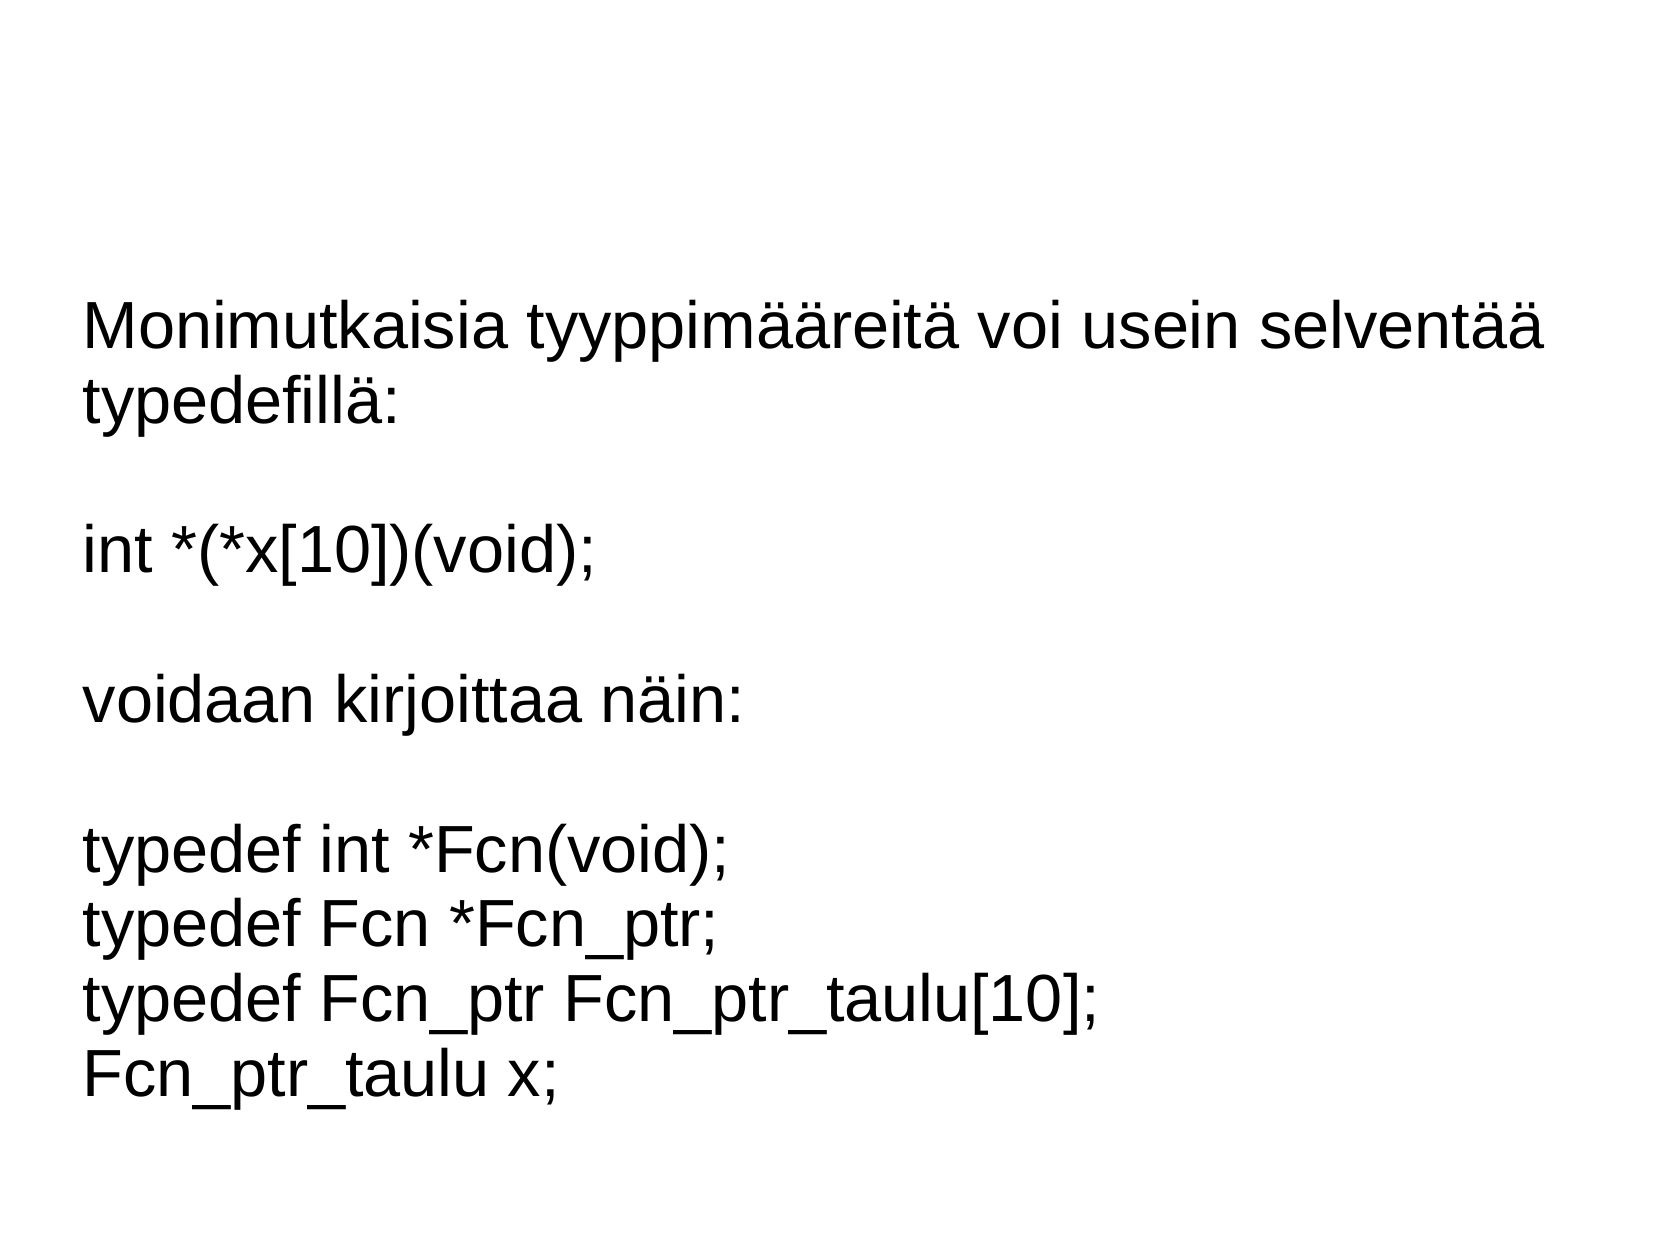

Monimutkaisia tyyppimääreitä voi usein selventää typedefillä:
int *(*x[10])(void);
voidaan kirjoittaa näin:
typedef int *Fcn(void);
typedef Fcn *Fcn_ptr;
typedef Fcn_ptr Fcn_ptr_taulu[10];
Fcn_ptr_taulu x;